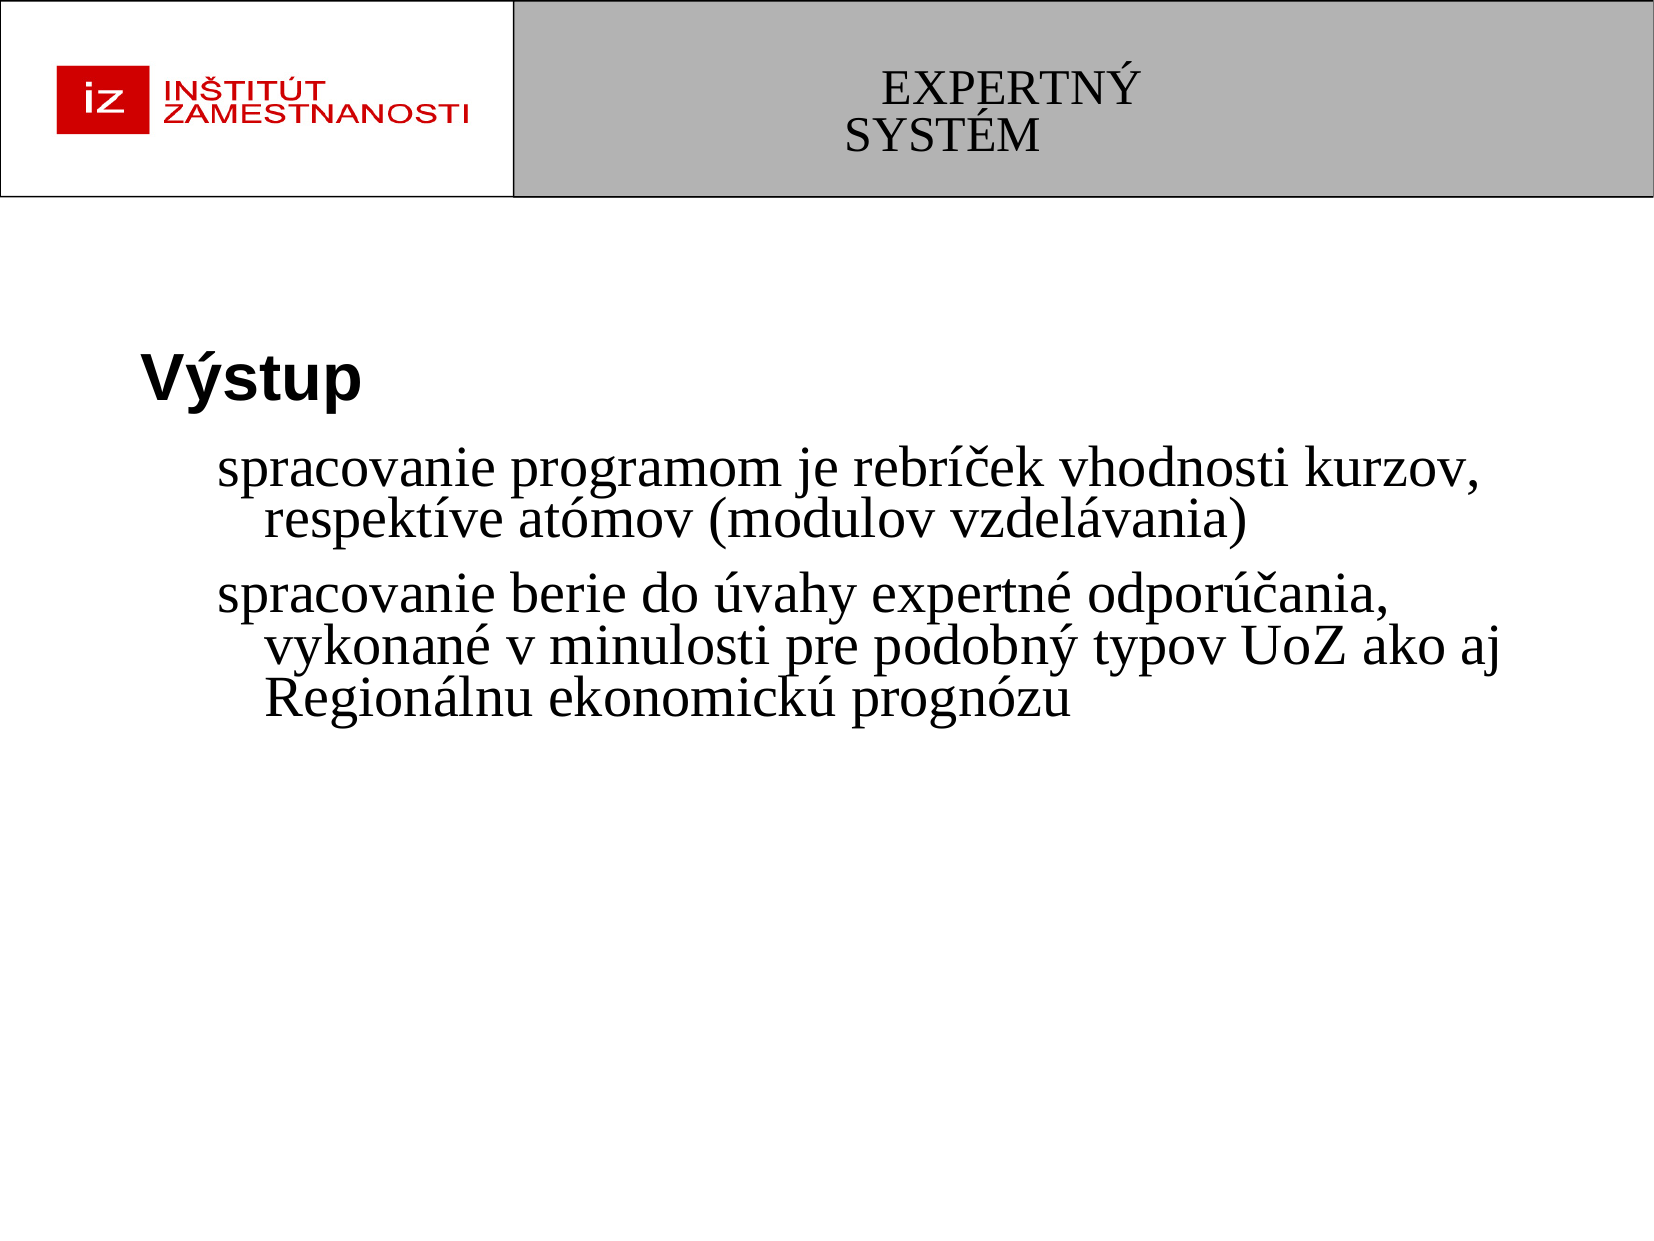

EXPERTNÝ SYSTÉM
# Výstup
spracovanie programom je rebríček vhodnosti kurzov, respektíve atómov (modulov vzdelávania)
spracovanie berie do úvahy expertné odporúčania, vykonané v minulosti pre podobný typov UoZ ako aj Regionálnu ekonomickú prognózu